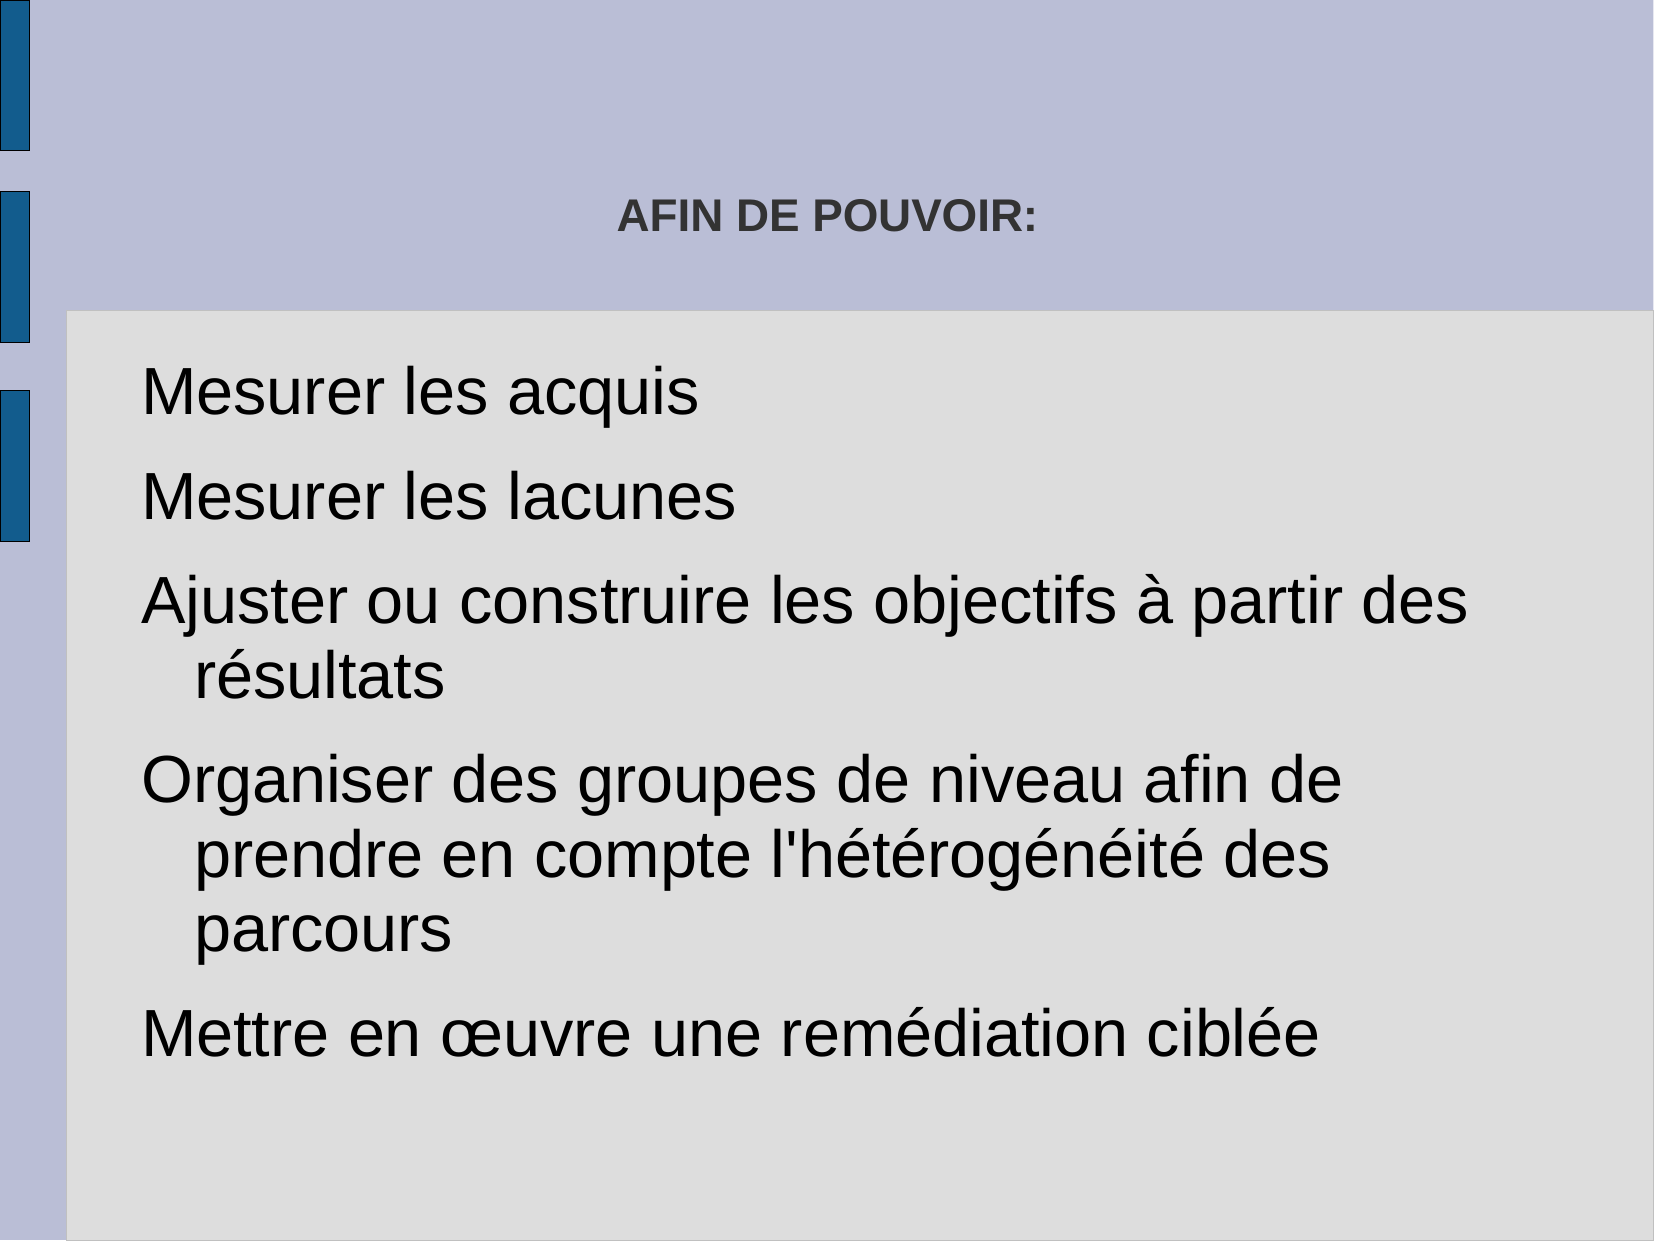

# AFIN DE POUVOIR:
Mesurer les acquis
Mesurer les lacunes
Ajuster ou construire les objectifs à partir des résultats
Organiser des groupes de niveau afin de prendre en compte l'hétérogénéité des parcours
Mettre en œuvre une remédiation ciblée